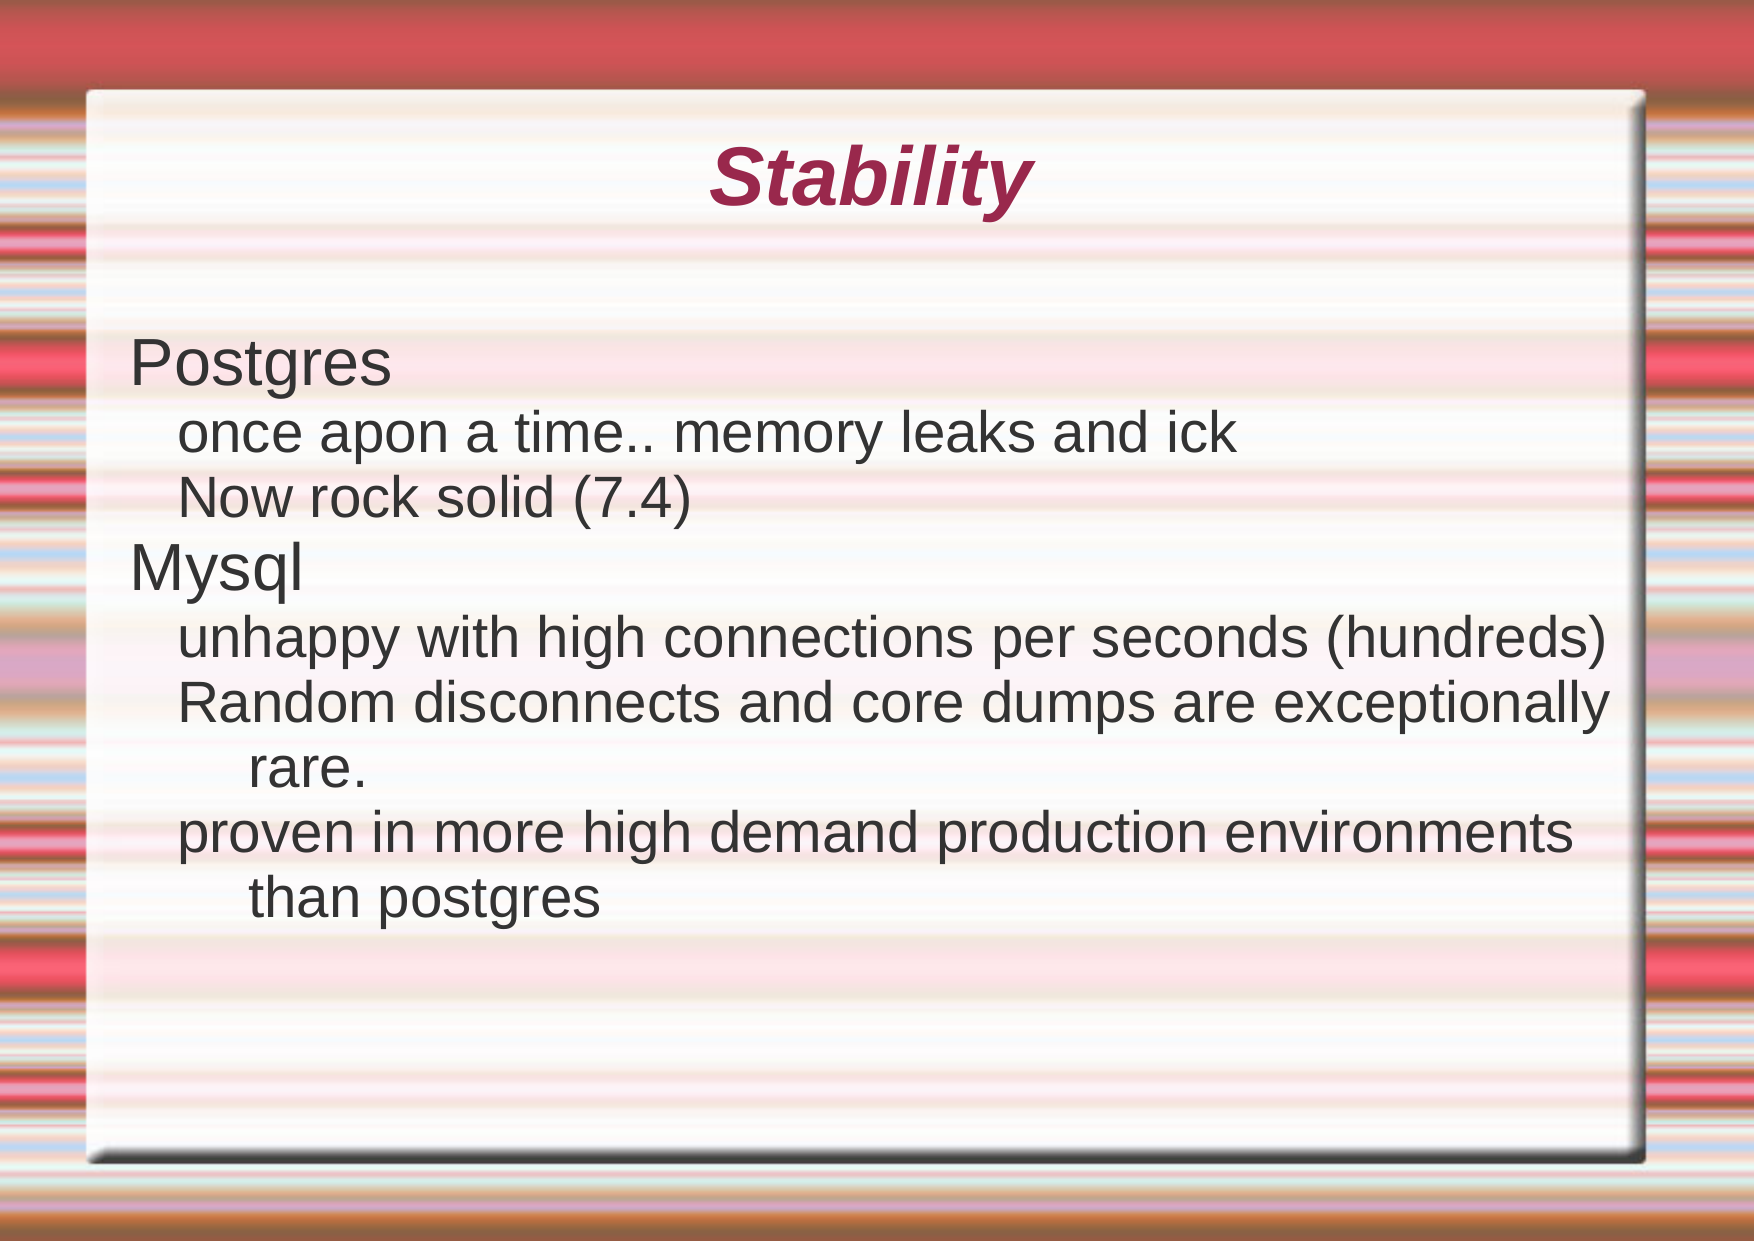

# Stability
Postgres
once apon a time.. memory leaks and ick
Now rock solid (7.4)
Mysql
unhappy with high connections per seconds (hundreds)
Random disconnects and core dumps are exceptionally rare.
proven in more high demand production environments than postgres